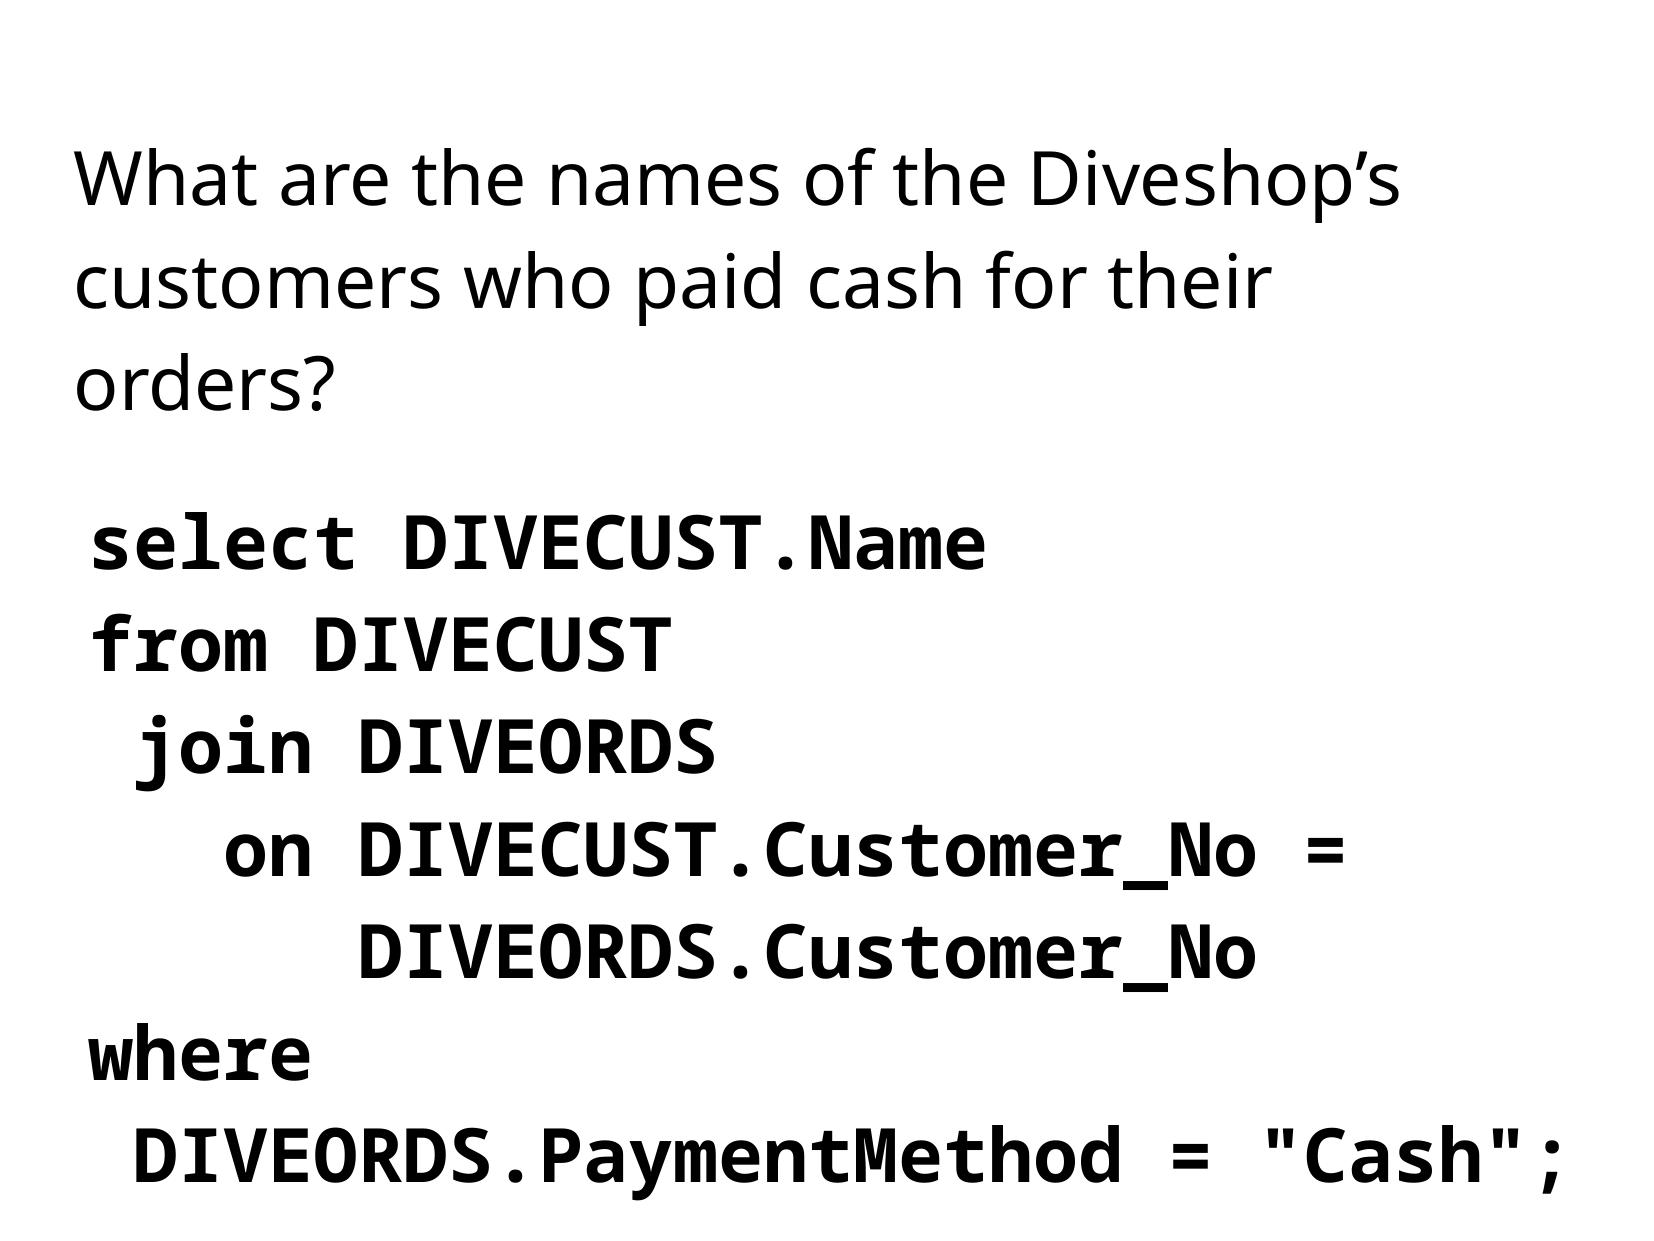

What are the names of the Diveshop’s customers who paid cash for their orders?
# select DIVECUST.Name
from DIVECUST
 join DIVEORDS
 on DIVECUST.Customer_No =
 DIVEORDS.Customer_No
where
 DIVEORDS.PaymentMethod = "Cash";